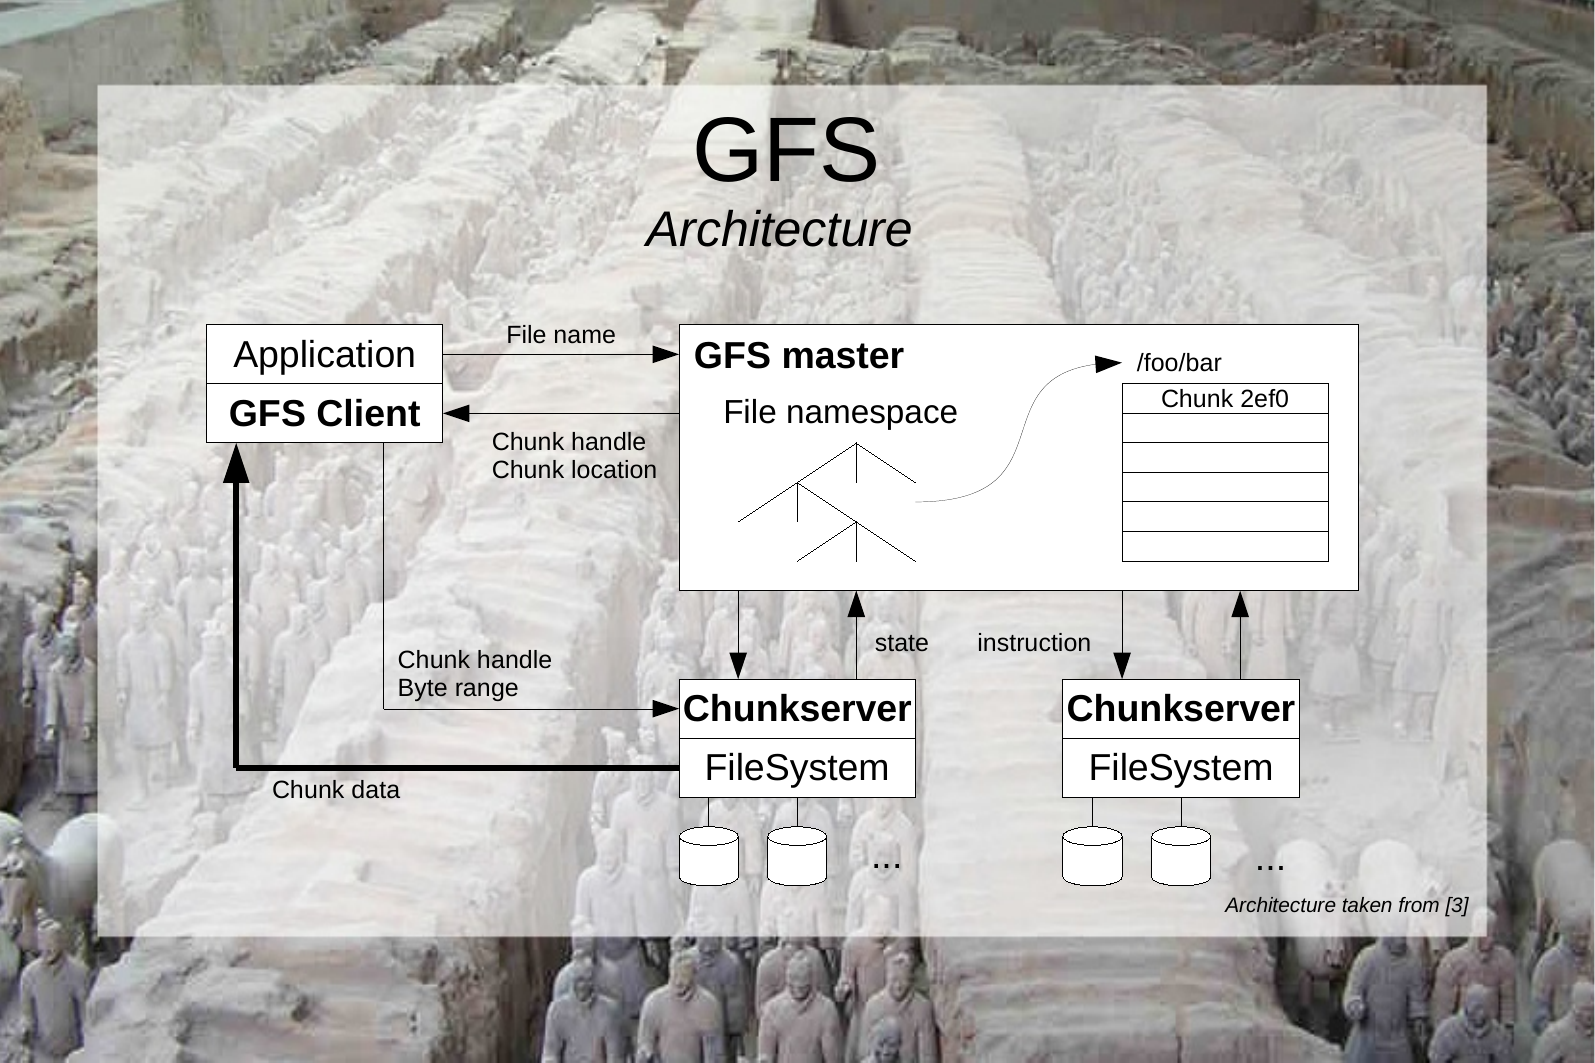

# GFS Architecture
File name
Application
GFS Client
GFS master
/foo/bar
Chunk 2ef0
File namespace
Chunk handle
Chunk location
state
instruction
Chunk handle
Byte range
Chunkserver
FileSystem
Chunkserver
FileSystem
Chunk data
...
...
Architecture taken from [3]